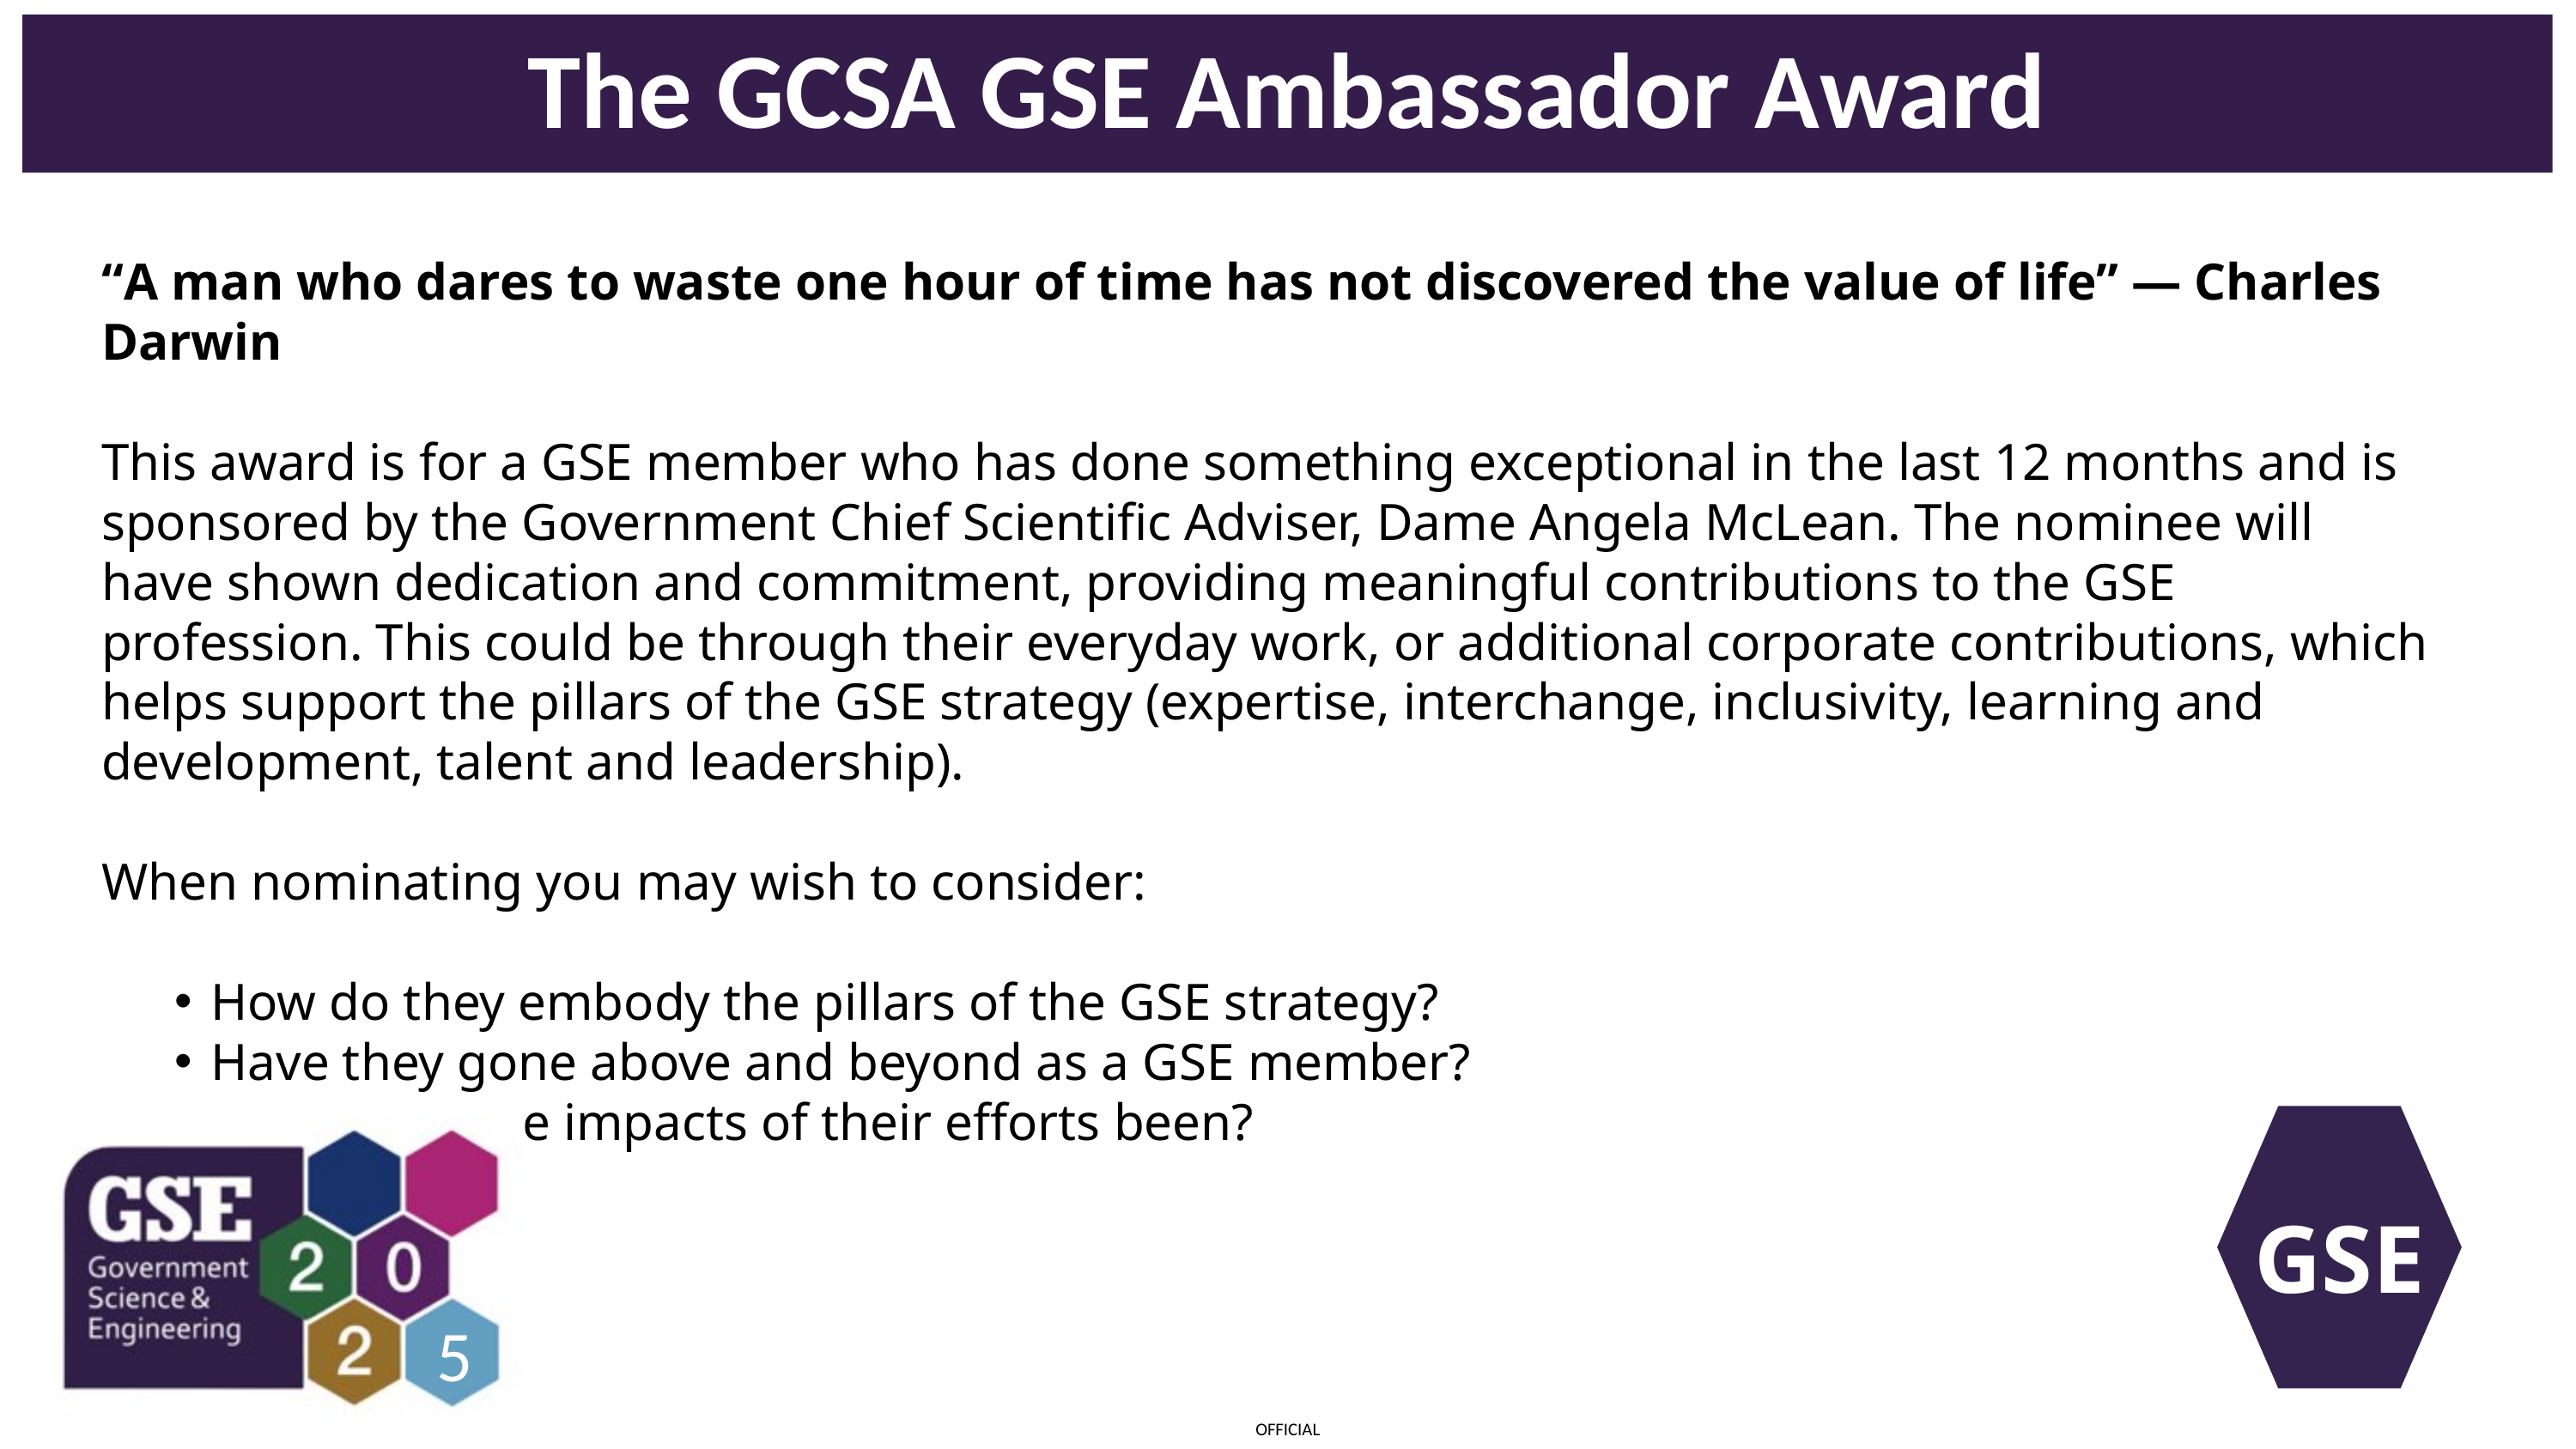

# The GCSA GSE Ambassador Award
“A man who dares to waste one hour of time has not discovered the value of life” ― Charles Darwin
This award is for a GSE member who has done something exceptional in the last 12 months and is sponsored by the Government Chief Scientific Adviser, Dame Angela McLean. The nominee will have shown dedication and commitment, providing meaningful contributions to the GSE profession. This could be through their everyday work, or additional corporate contributions, which helps support the pillars of the GSE strategy (expertise, interchange, inclusivity, learning and development, talent and leadership).
When nominating you may wish to consider:
How do they embody the pillars of the GSE strategy?
Have they gone above and beyond as a GSE member?
What have the impacts of their efforts been?
5
GSE